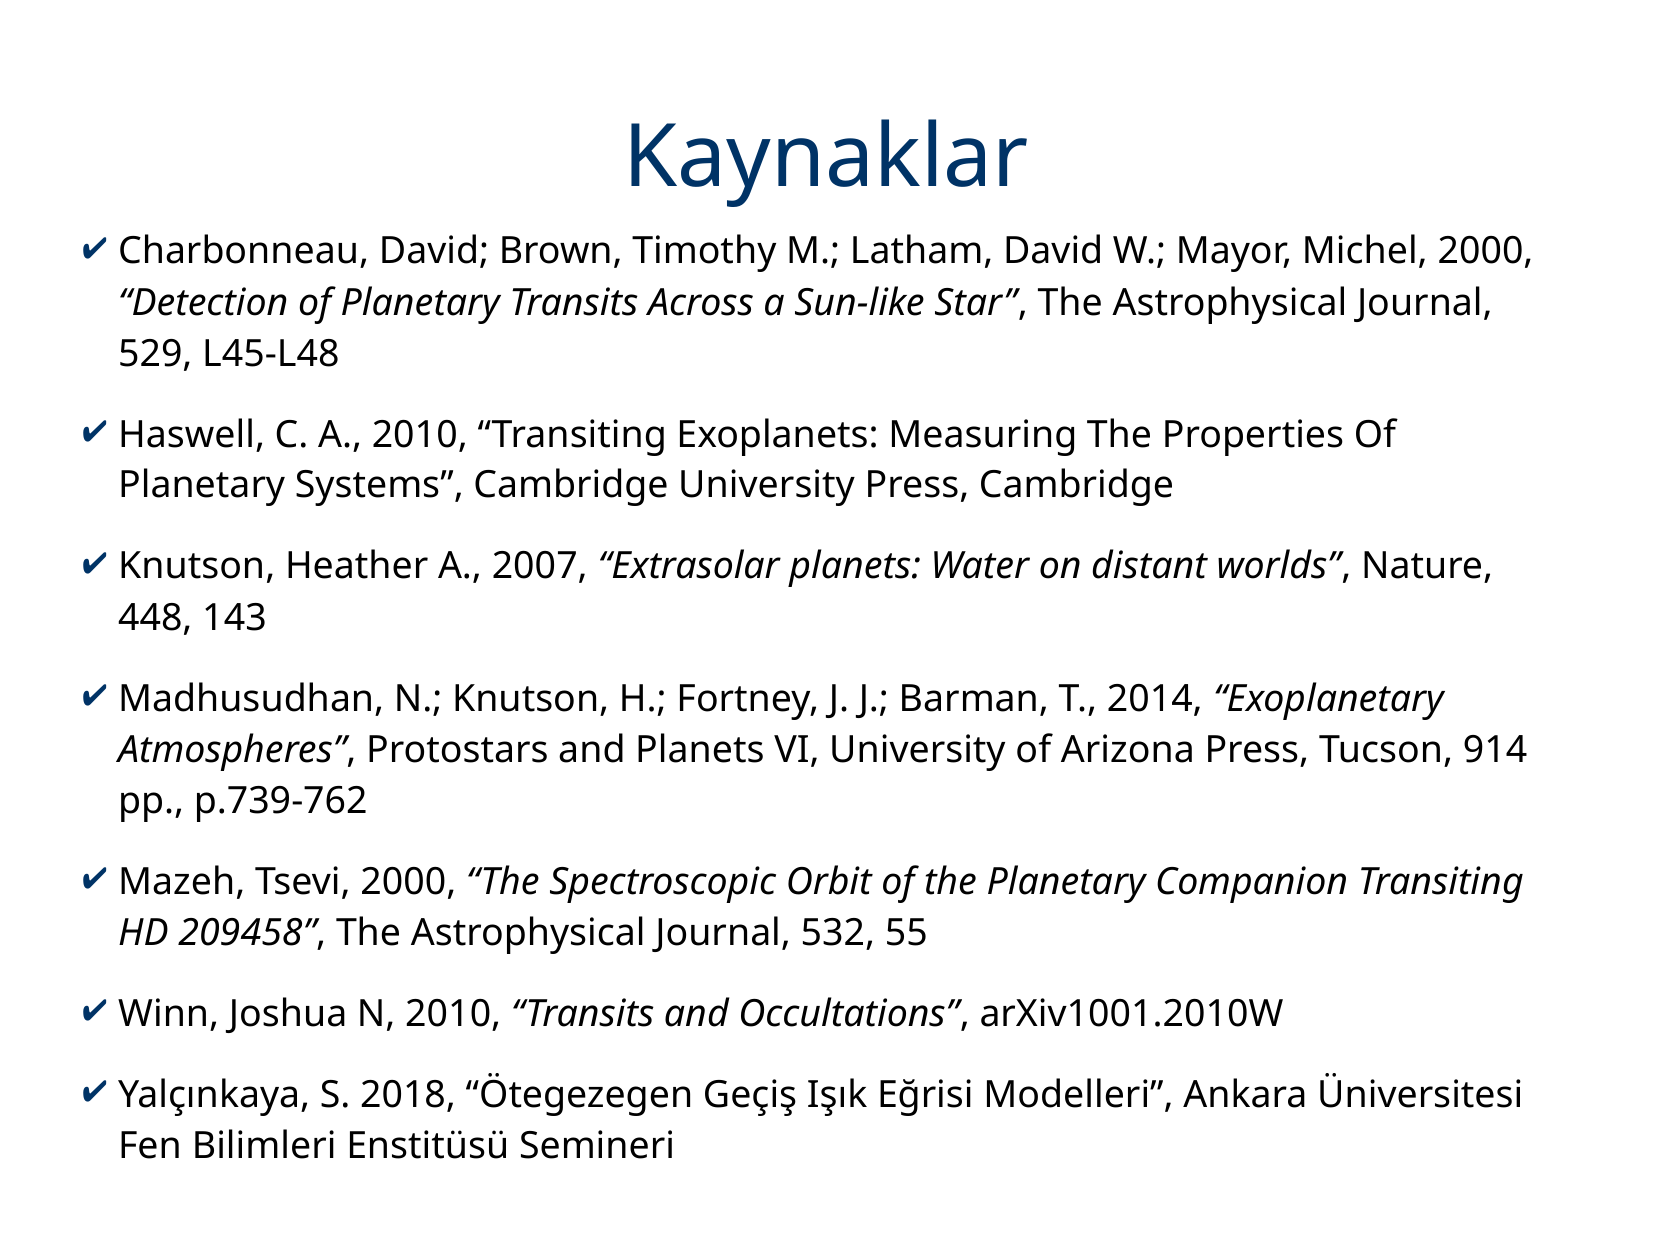

# Kaynaklar
Charbonneau, David; Brown, Timothy M.; Latham, David W.; Mayor, Michel, 2000, “Detection of Planetary Transits Across a Sun-like Star”, The Astrophysical Journal, 529, L45-L48
Haswell, C. A., 2010, “Transiting Exoplanets: Measuring The Properties Of Planetary Systems”, Cambridge University Press, Cambridge
Knutson, Heather A., 2007, “Extrasolar planets: Water on distant worlds”, Nature, 448, 143
Madhusudhan, N.; Knutson, H.; Fortney, J. J.; Barman, T., 2014, “Exoplanetary Atmospheres”, Protostars and Planets VI, University of Arizona Press, Tucson, 914 pp., p.739-762
Mazeh, Tsevi, 2000, “The Spectroscopic Orbit of the Planetary Companion Transiting HD 209458”, The Astrophysical Journal, 532, 55
Winn, Joshua N, 2010, “Transits and Occultations”, arXiv1001.2010W
Yalçınkaya, S. 2018, “Ötegezegen Geçiş Işık Eğrisi Modelleri”, Ankara Üniversitesi Fen Bilimleri Enstitüsü Semineri